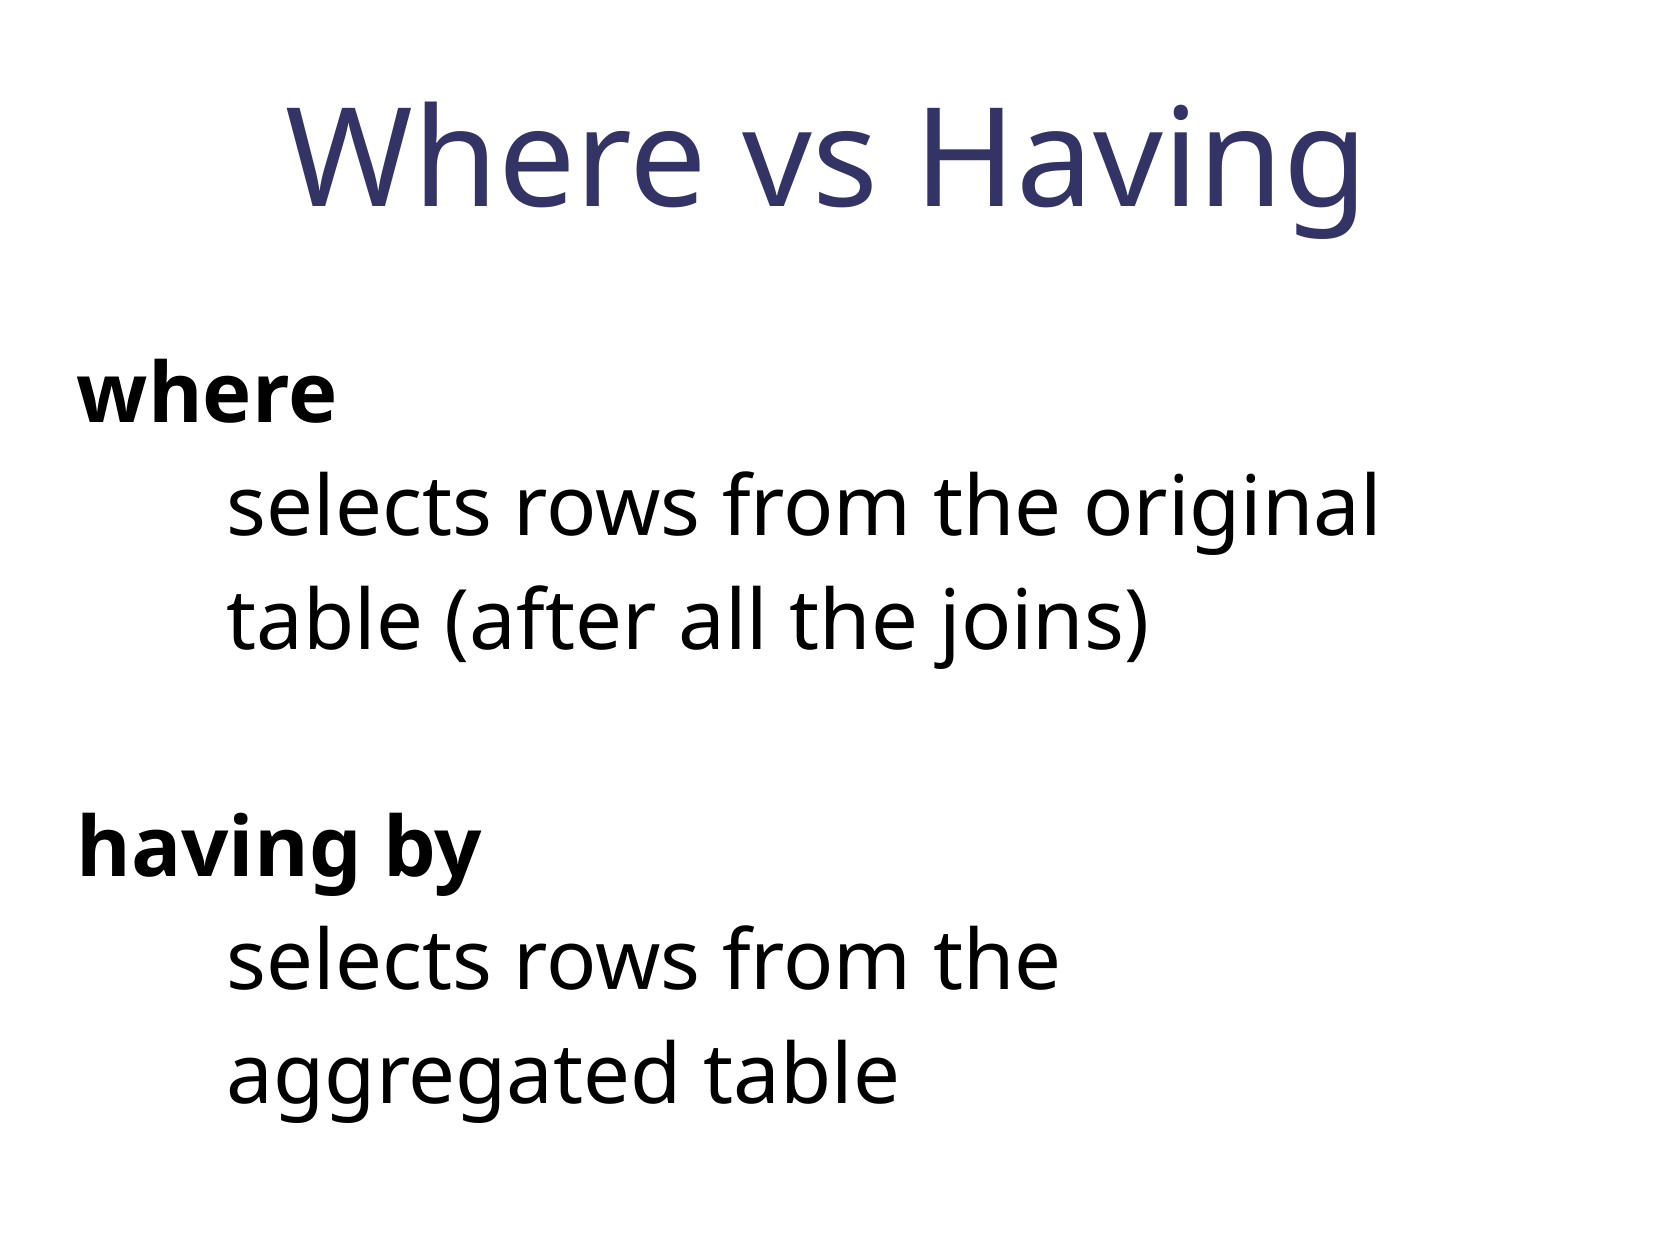

Where vs Having
# where
		selects rows from the original
		table (after all the joins)
having by
		selects rows from the
		aggregated table